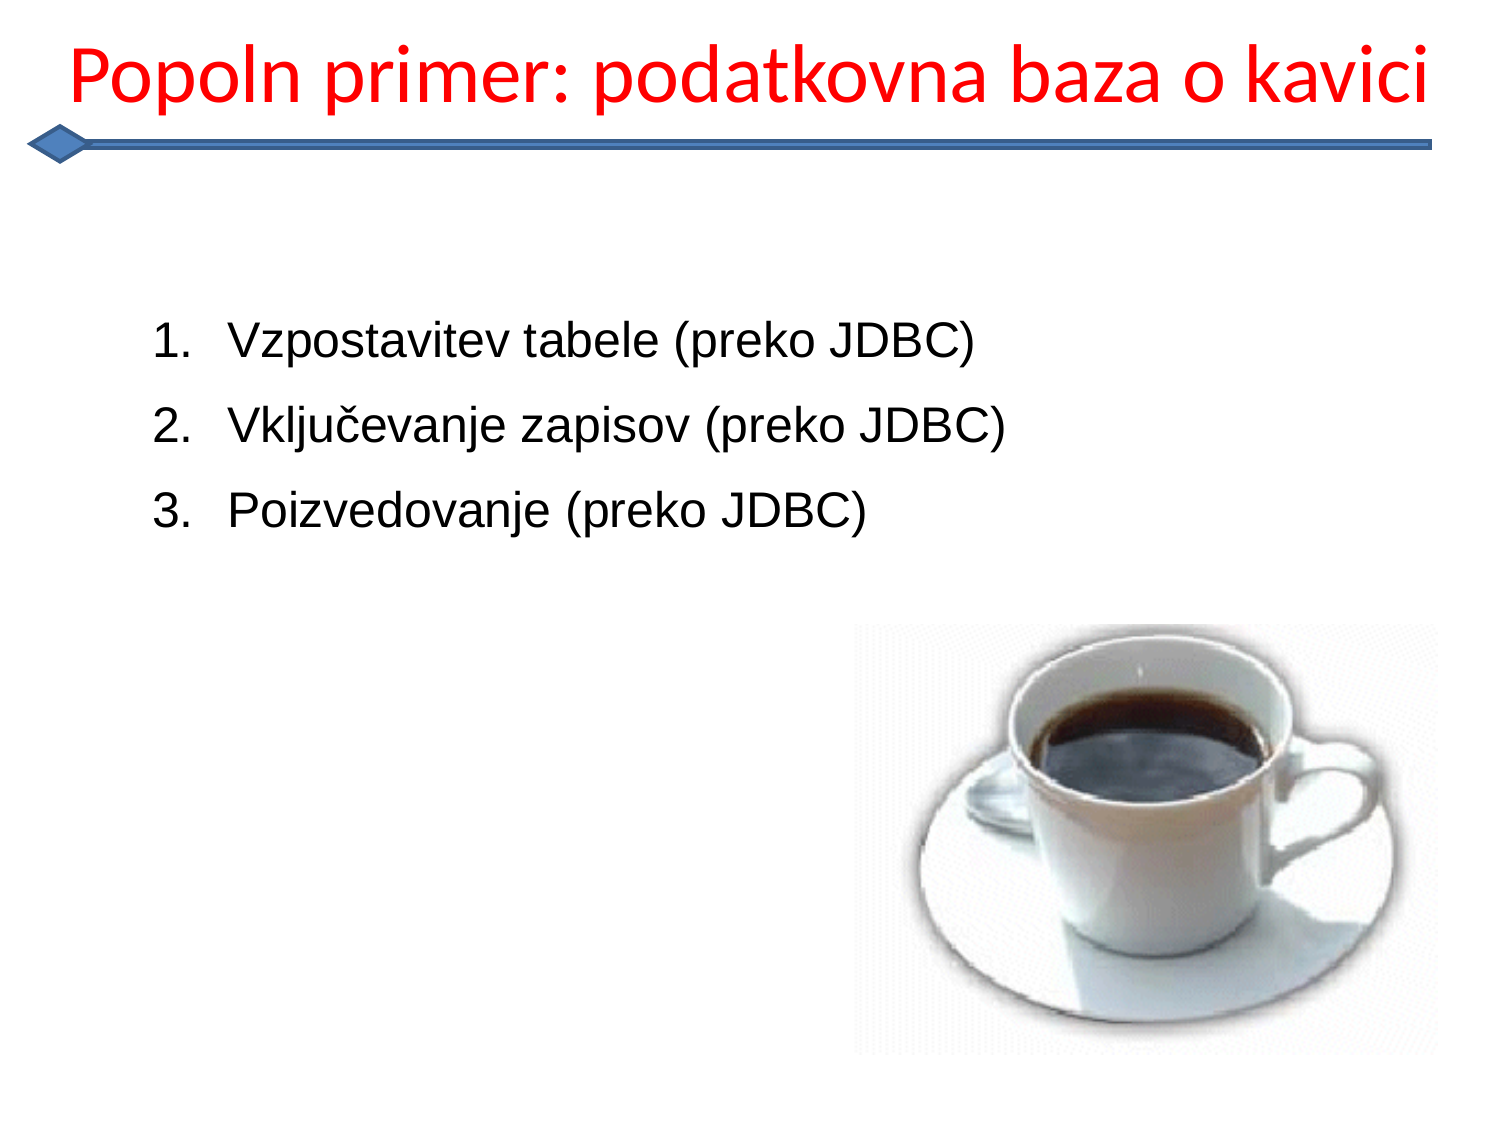

# Popoln primer: podatkovna baza o kavici
Vzpostavitev tabele (preko JDBC)
Vključevanje zapisov (preko JDBC)
Poizvedovanje (preko JDBC)